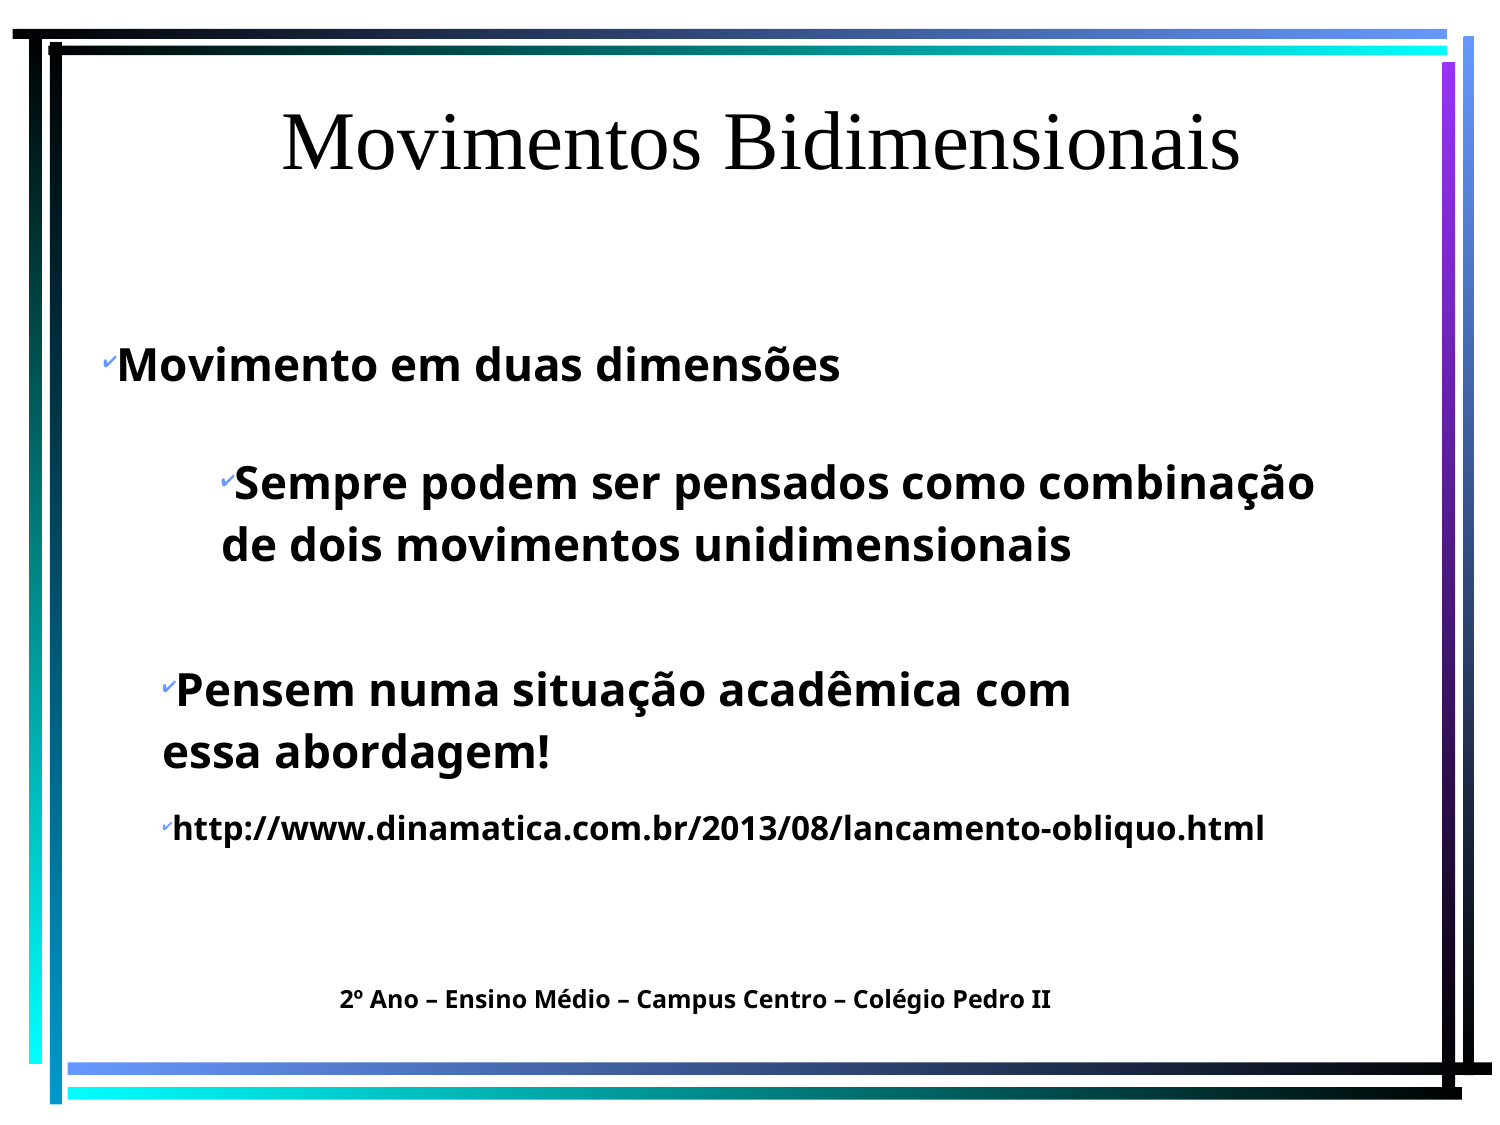

# Movimentos Bidimensionais
Movimento em duas dimensões
Sempre podem ser pensados como combinação de dois movimentos unidimensionais
Pensem numa situação acadêmica com essa abordagem!
http://www.dinamatica.com.br/2013/08/lancamento-obliquo.html
2º Ano – Ensino Médio – Campus Centro – Colégio Pedro II